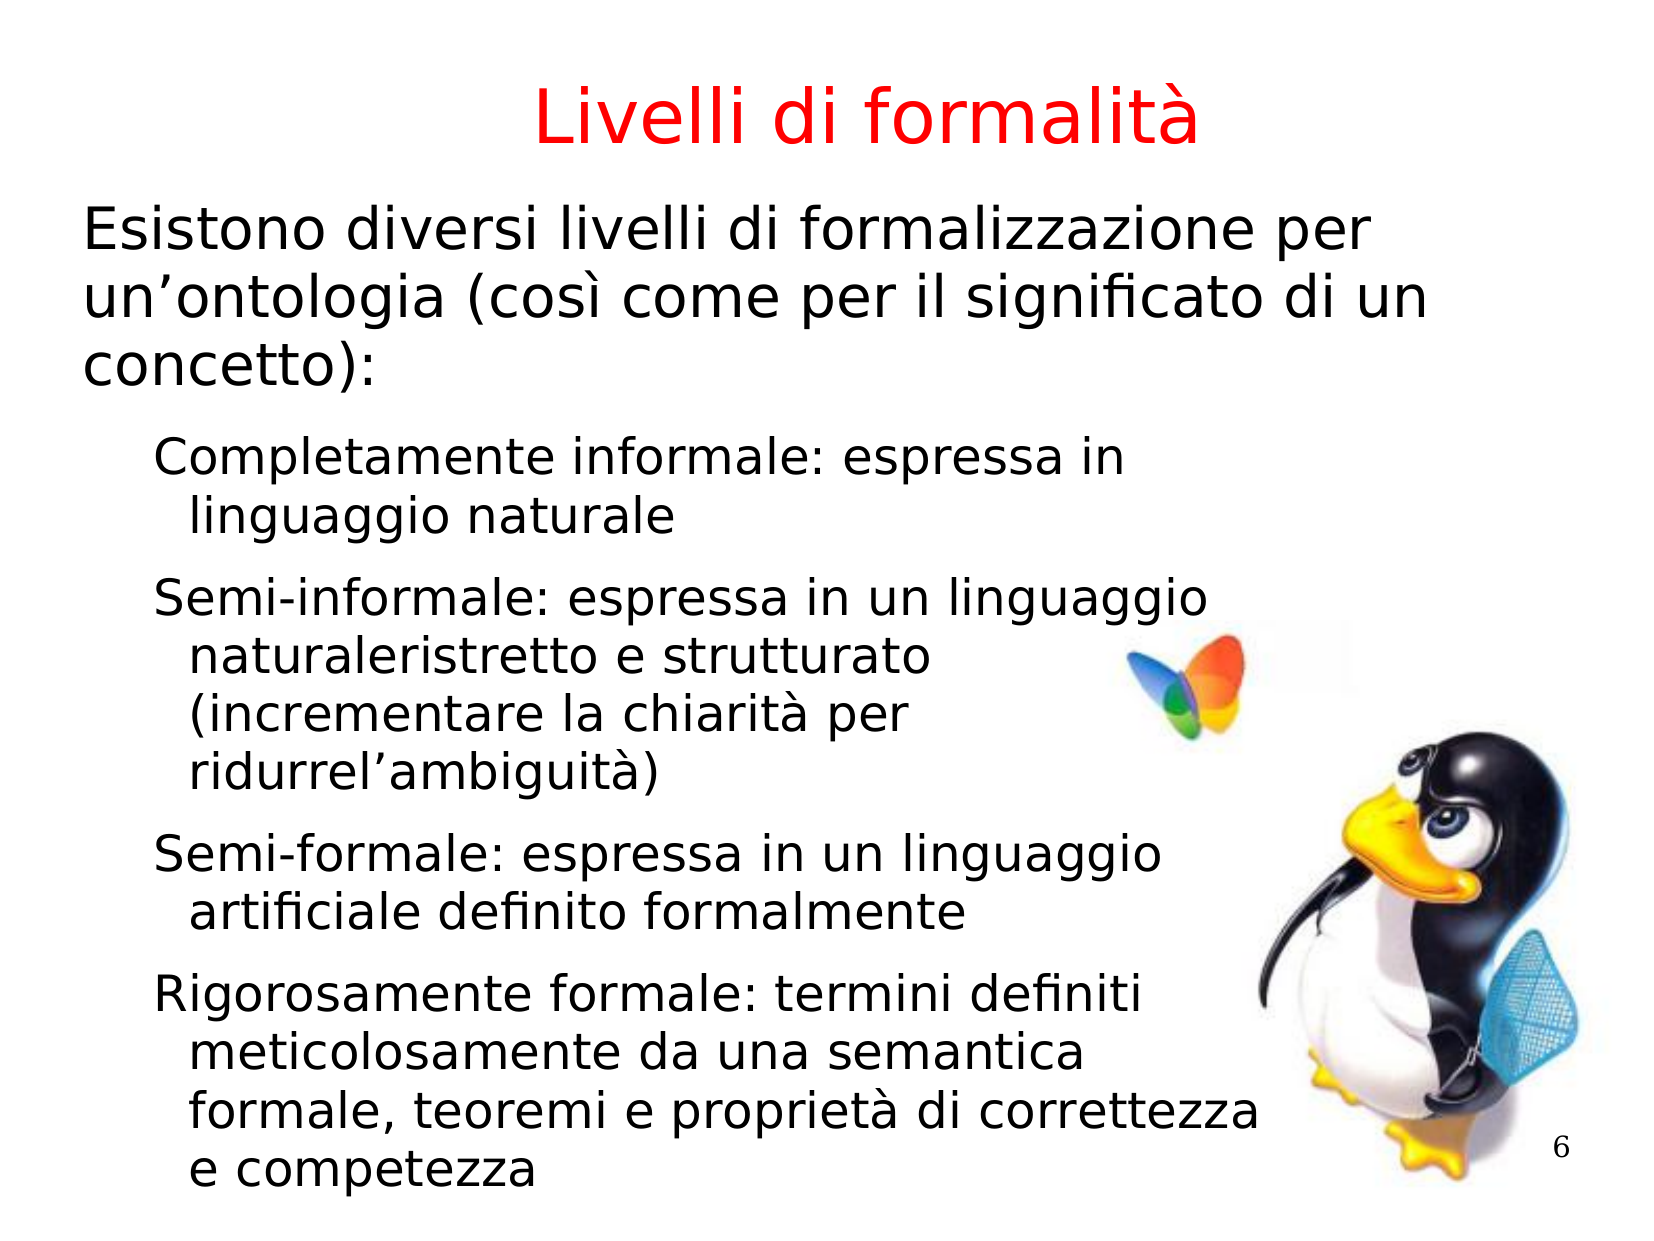

# Livelli di formalità
Esistono diversi livelli di formalizzazione per un’ontologia (così come per il significato di un concetto):
Completamente informale: espressa in linguaggio naturale
Semi-informale: espressa in un linguaggio naturaleristretto e strutturato (incrementare la chiarità per ridurrel’ambiguità)
Semi-formale: espressa in un linguaggio artificiale definito formalmente
Rigorosamente formale: termini definiti meticolosamente da una semantica formale, teoremi e proprietà di correttezza e competezza
6